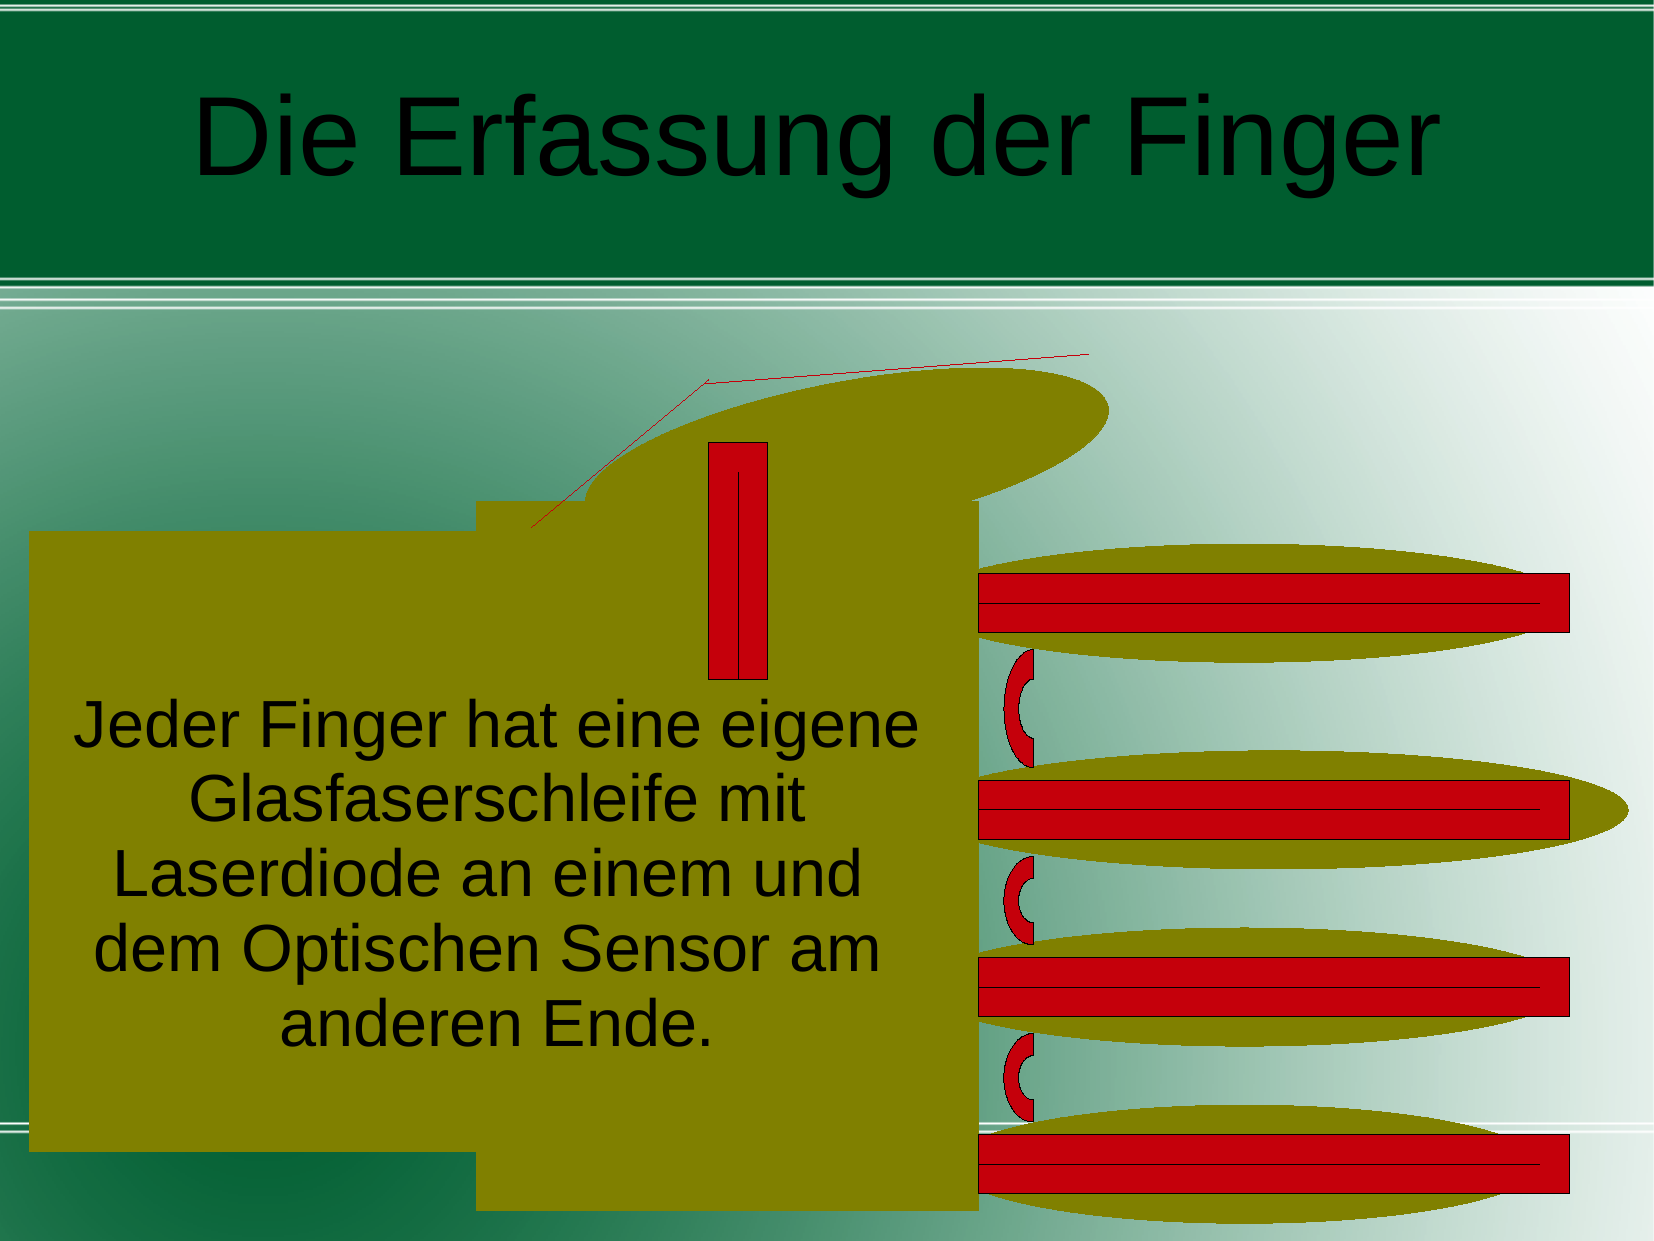

Die Erfassung der Finger
Jeder Finger hat eine eigene
Glasfaserschleife mit
Laserdiode an einem und
dem Optischen Sensor am
anderen Ende.